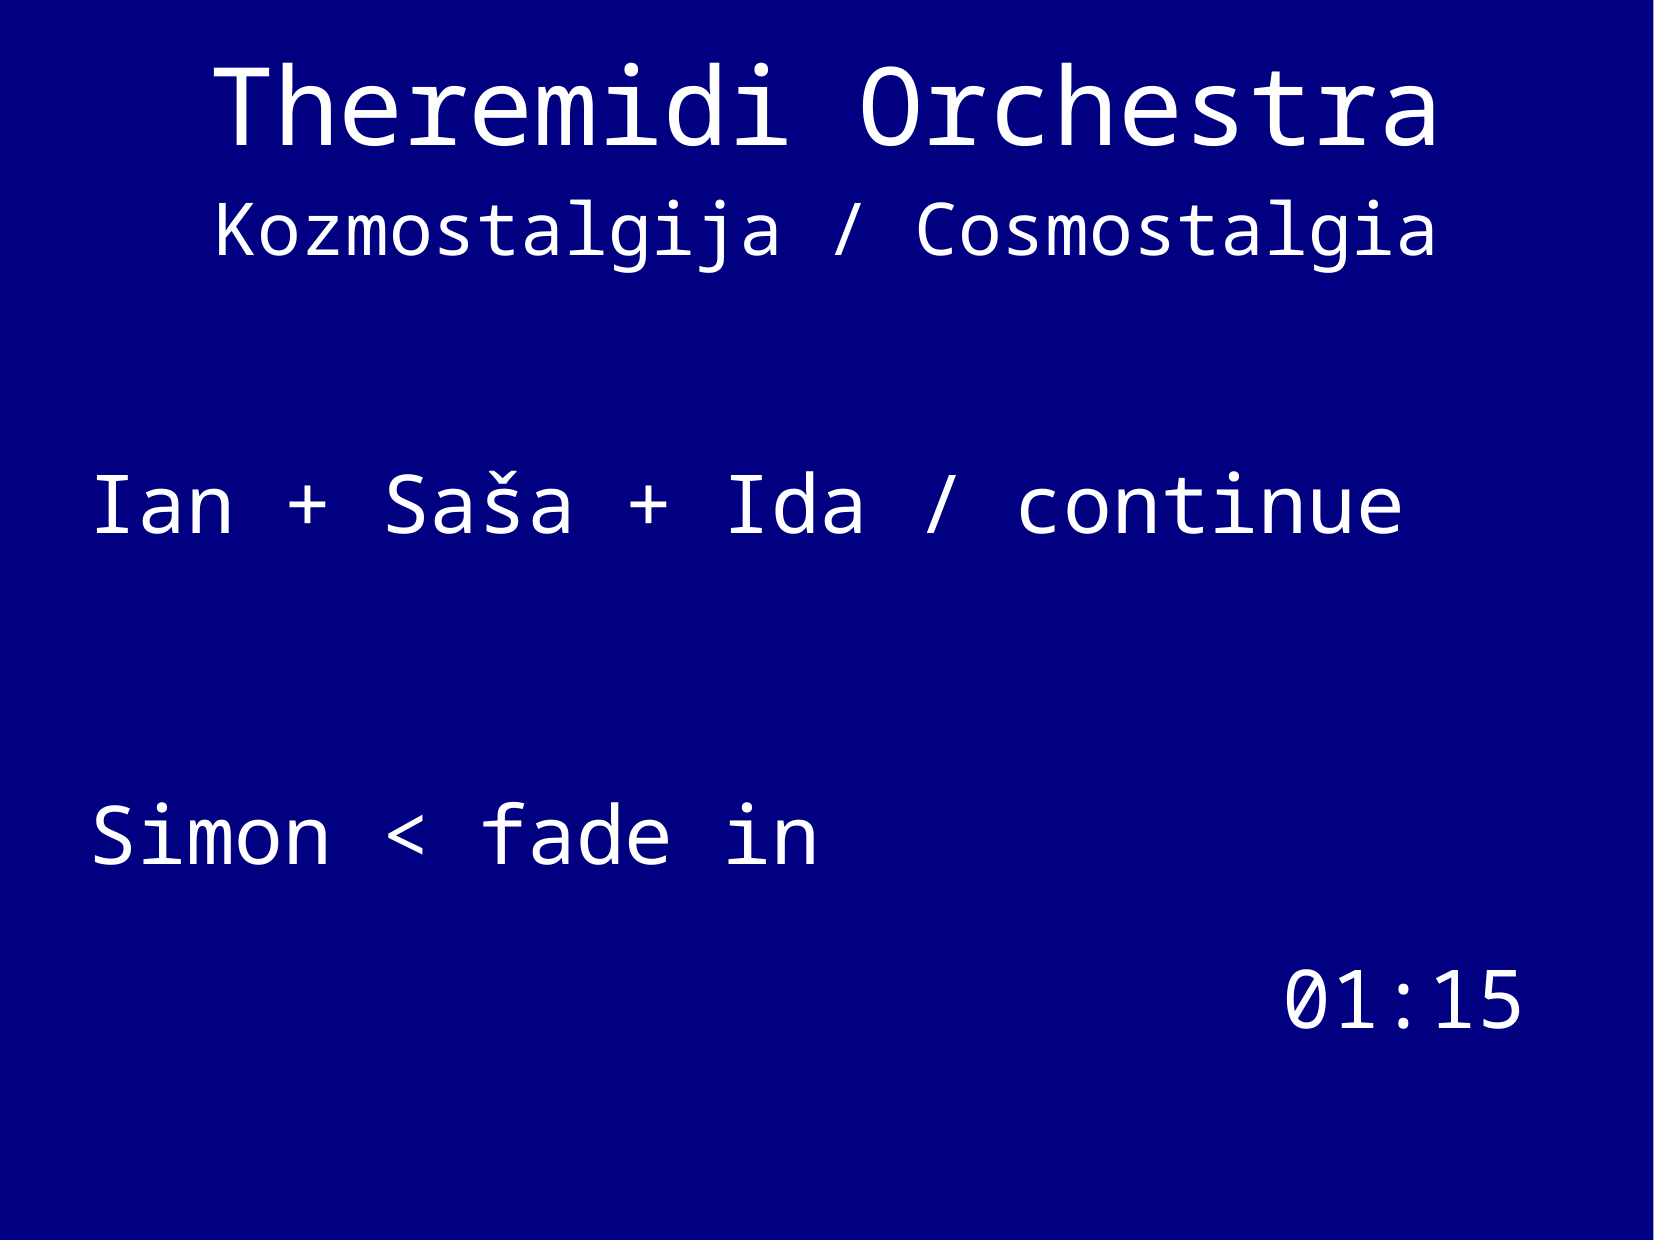

# Theremidi Orchestra Kozmostalgija / Cosmostalgia
Ian + Saša + Ida / continue
Simon < fade in
01:15